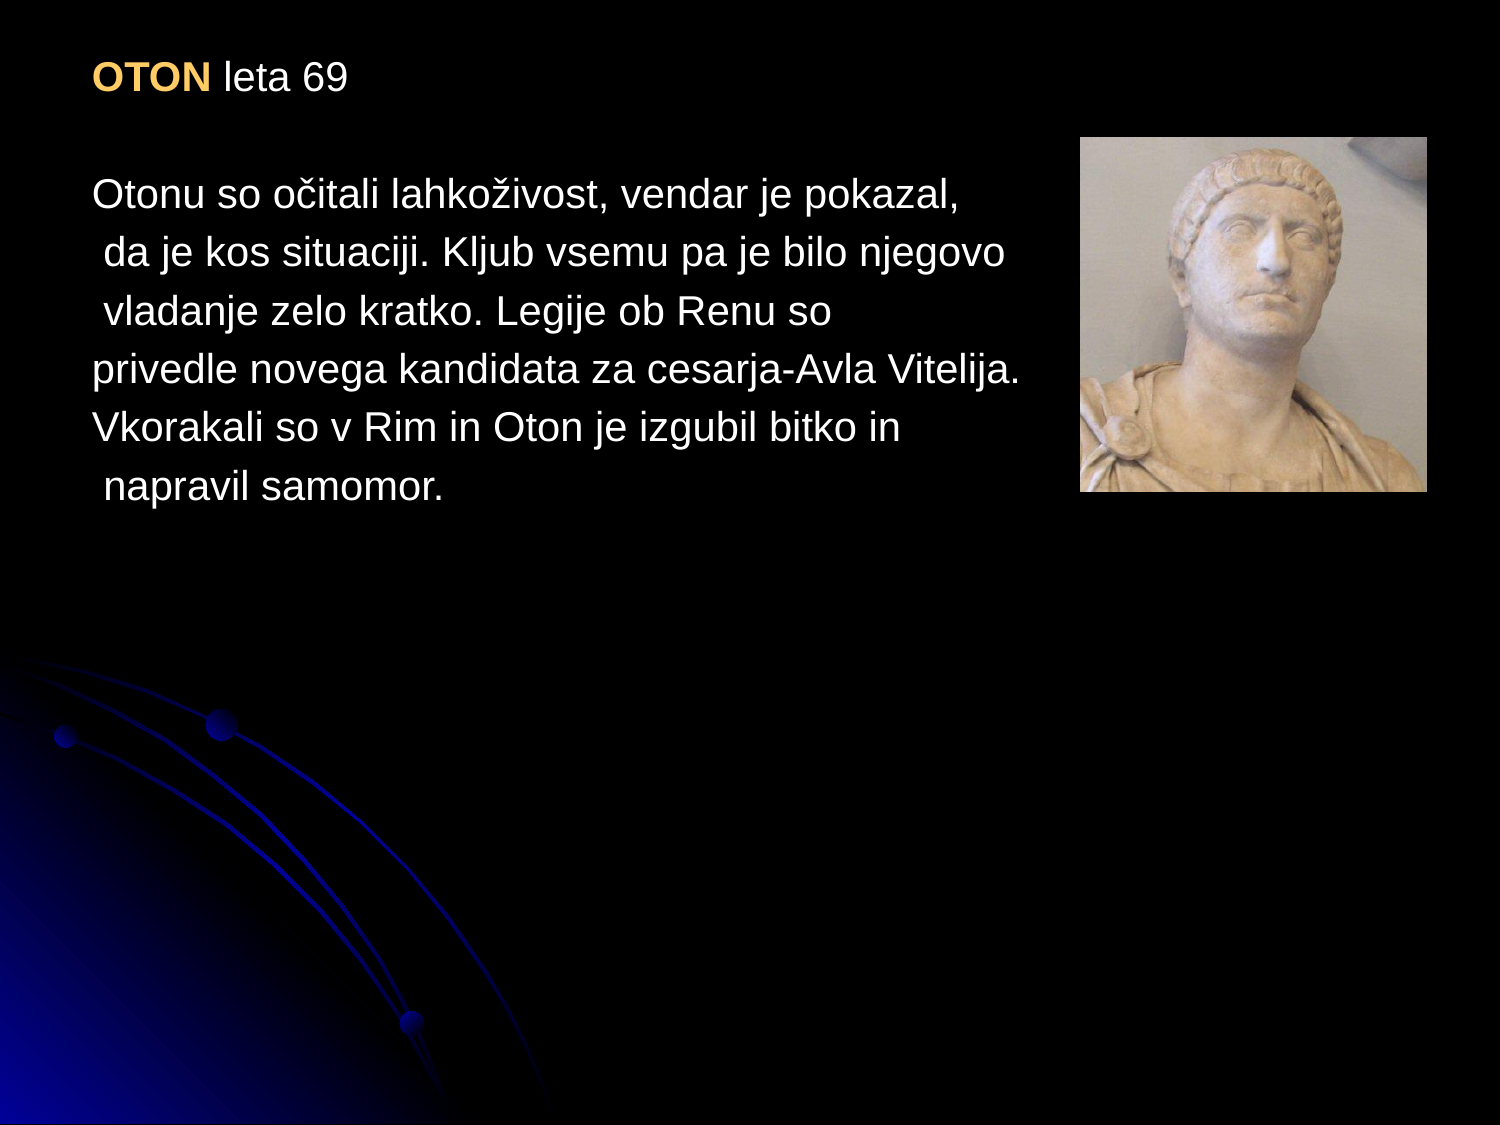

# OTON leta 69
Otonu so očitali lahkoživost, vendar je pokazal,
 da je kos situaciji. Kljub vsemu pa je bilo njegovo
 vladanje zelo kratko. Legije ob Renu so
privedle novega kandidata za cesarja-Avla Vitelija.
Vkorakali so v Rim in Oton je izgubil bitko in
 napravil samomor.